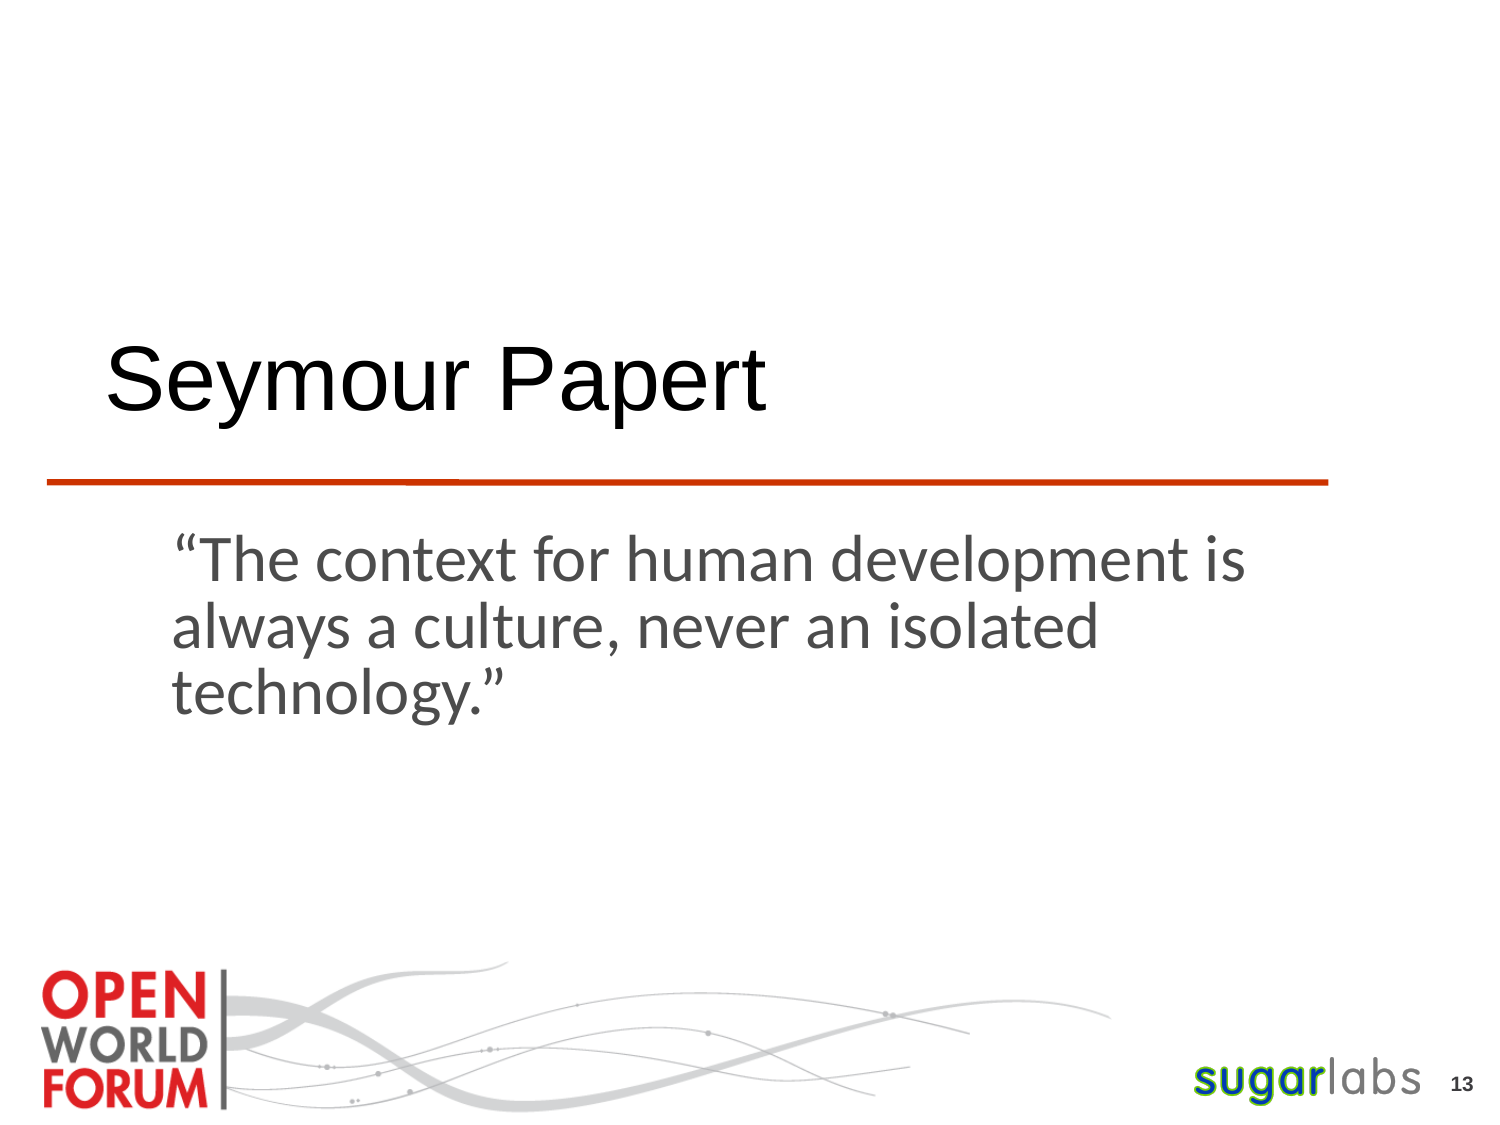

# Seymour Papert
“The context for human development is always a culture, never an isolated technology.”
13